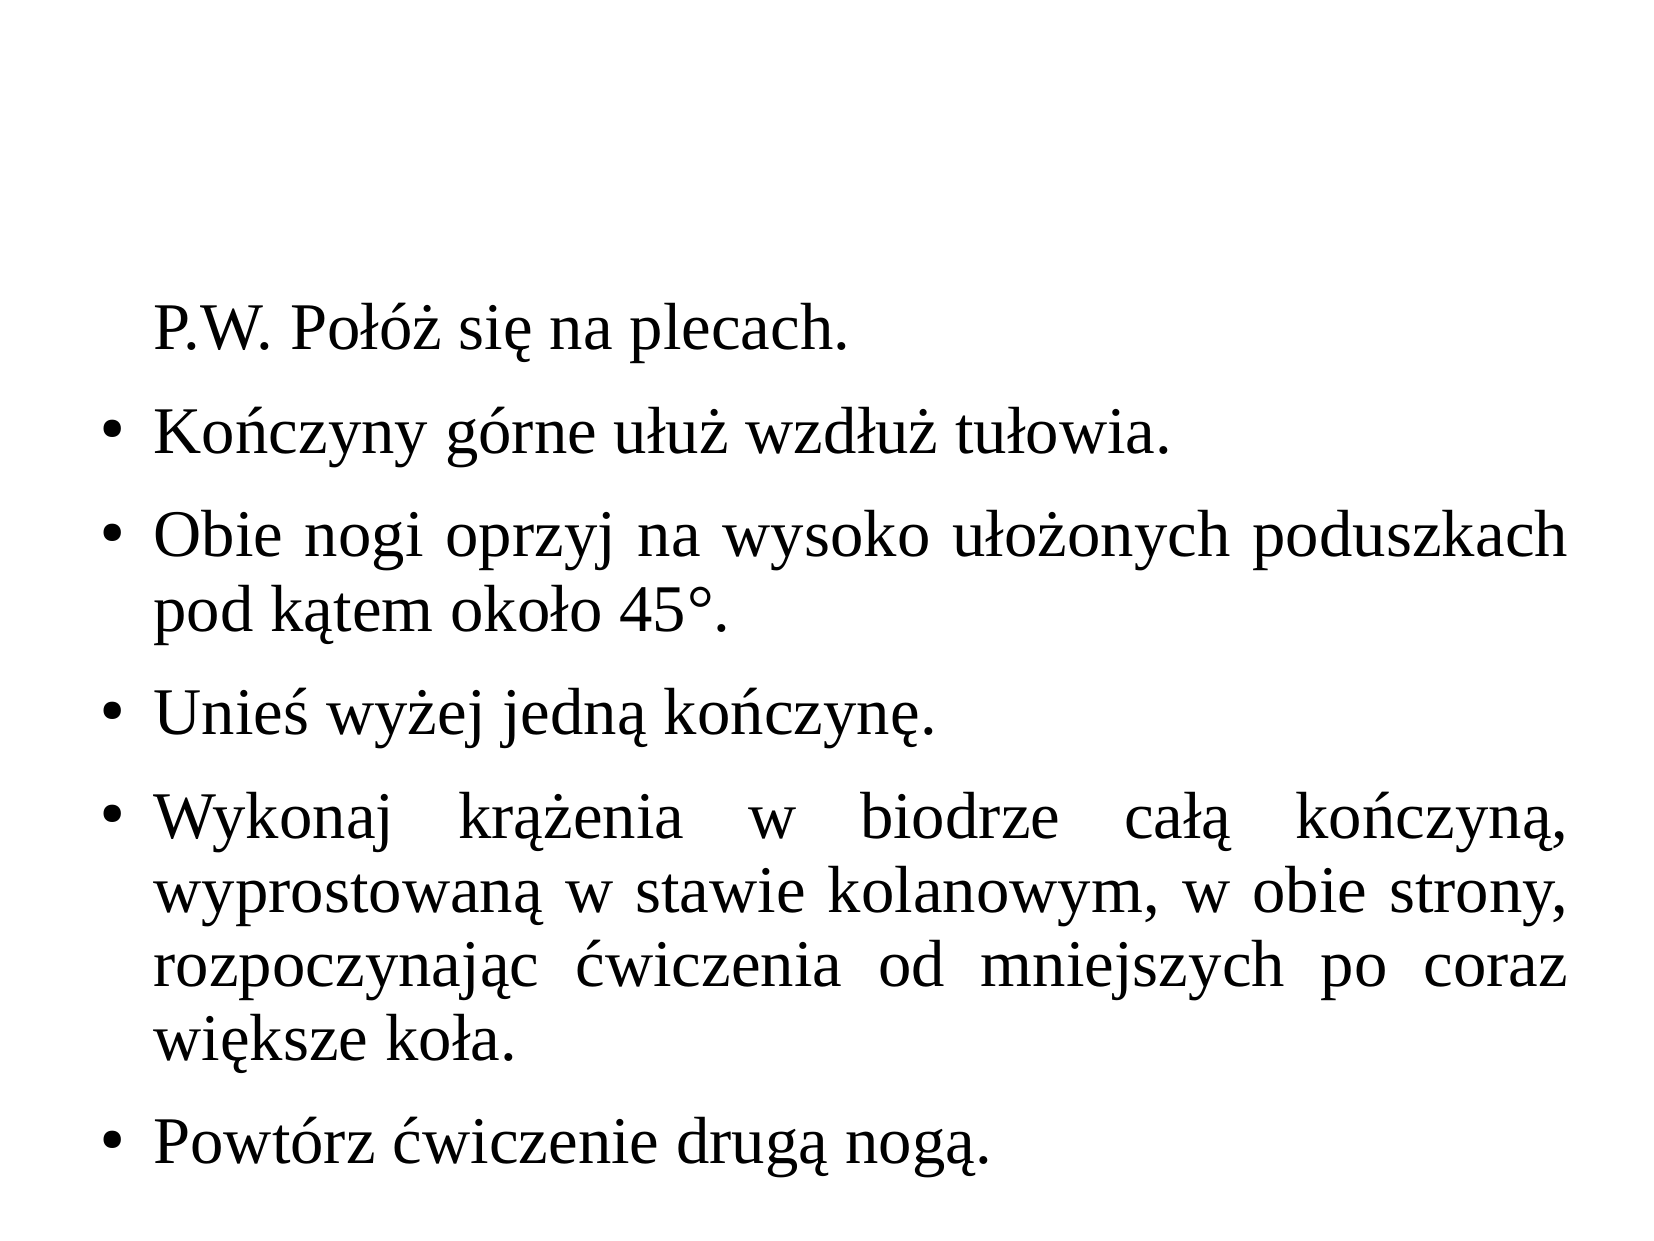

#
P.W. Połóż się na plecach.
Kończyny górne ułuż wzdłuż tułowia.
Obie nogi oprzyj na wysoko ułożonych poduszkach pod kątem około 45°.
Unieś wyżej jedną kończynę.
Wykonaj krążenia w biodrze całą kończyną, wyprostowaną w stawie kolanowym, w obie strony, rozpoczynając ćwiczenia od mniejszych po coraz większe koła.
Powtórz ćwiczenie drugą nogą.